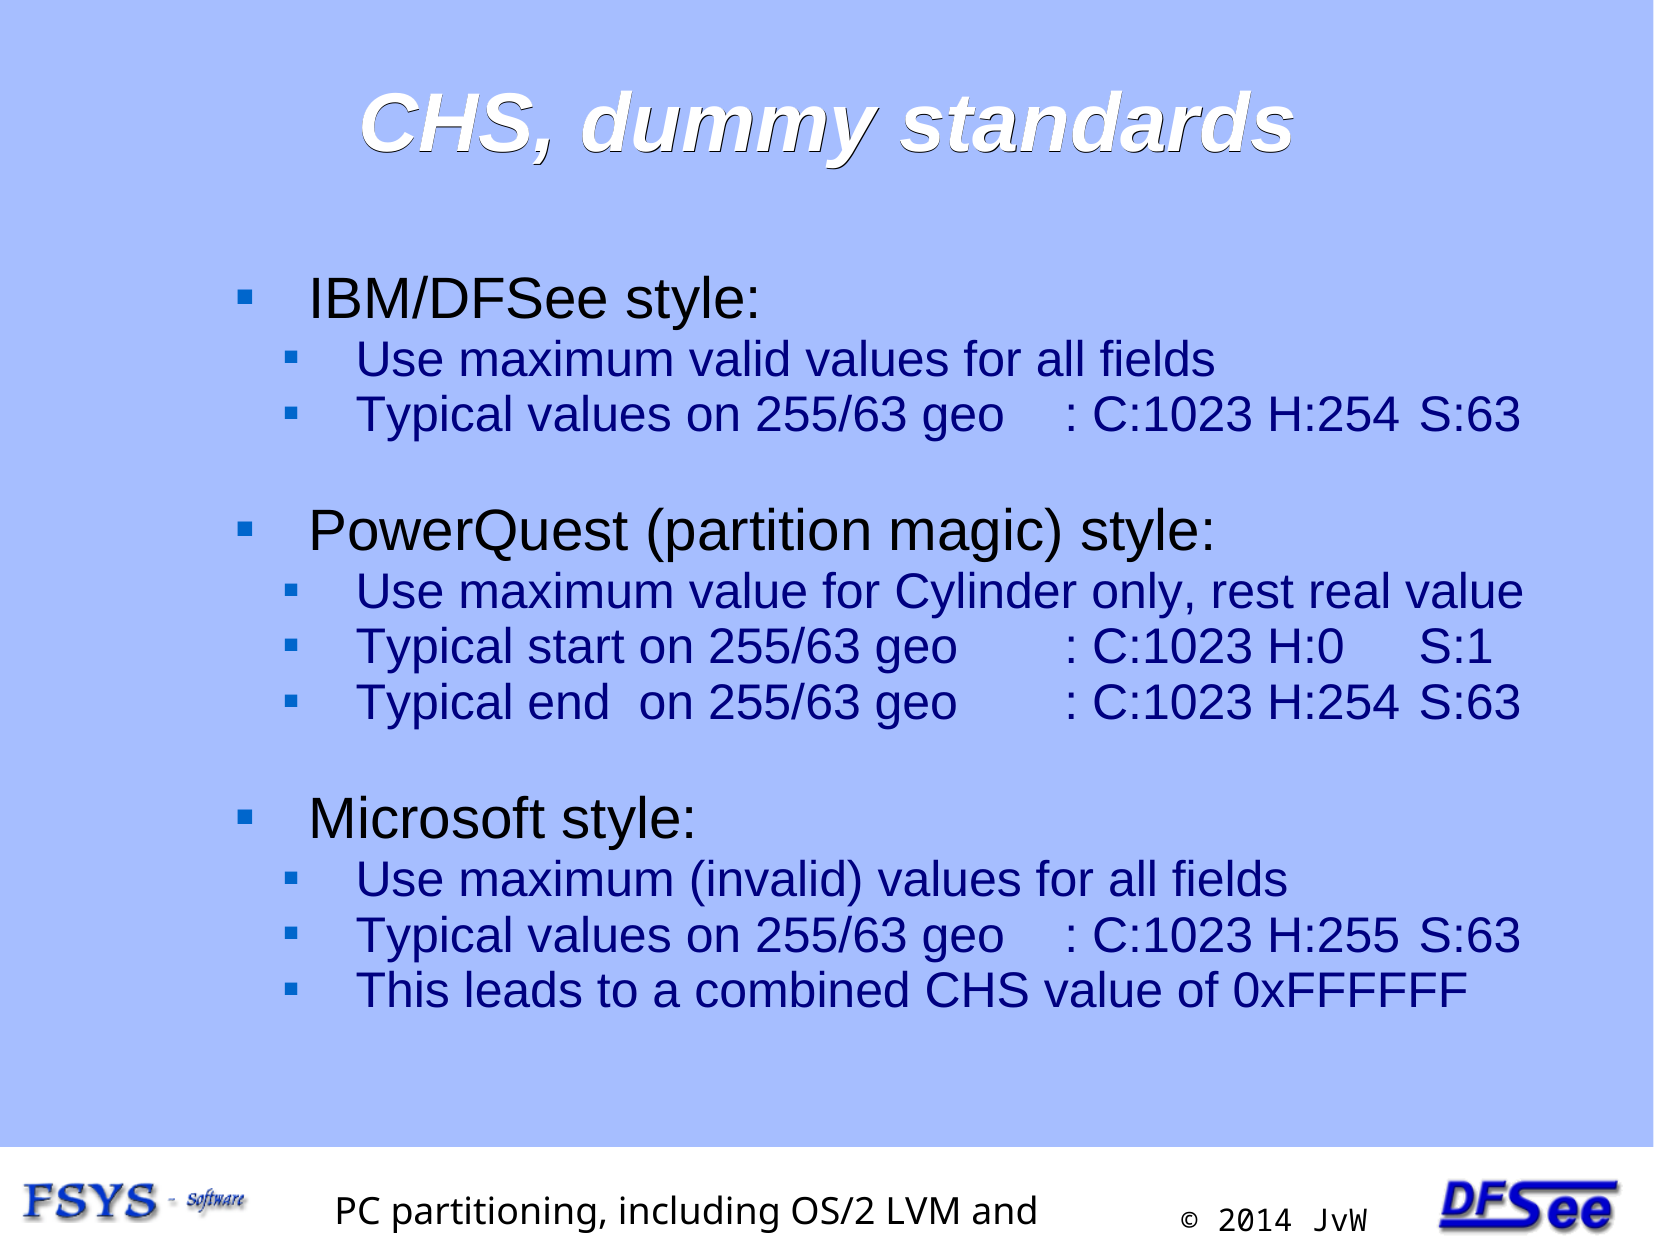

# CHS, dummy standards
IBM/DFSee style:
Use maximum valid values for all fields
Typical values on 255/63 geo	: C:1023 H:254	S:63
PowerQuest (partition magic) style:
Use maximum value for Cylinder only, rest real value
Typical start on 255/63 geo	: C:1023 H:0	S:1
Typical end on 255/63 geo	: C:1023 H:254	S:63
Microsoft style:
Use maximum (invalid) values for all fields
Typical values on 255/63 geo	: C:1023 H:255	S:63
This leads to a combined CHS value of 0xFFFFFF